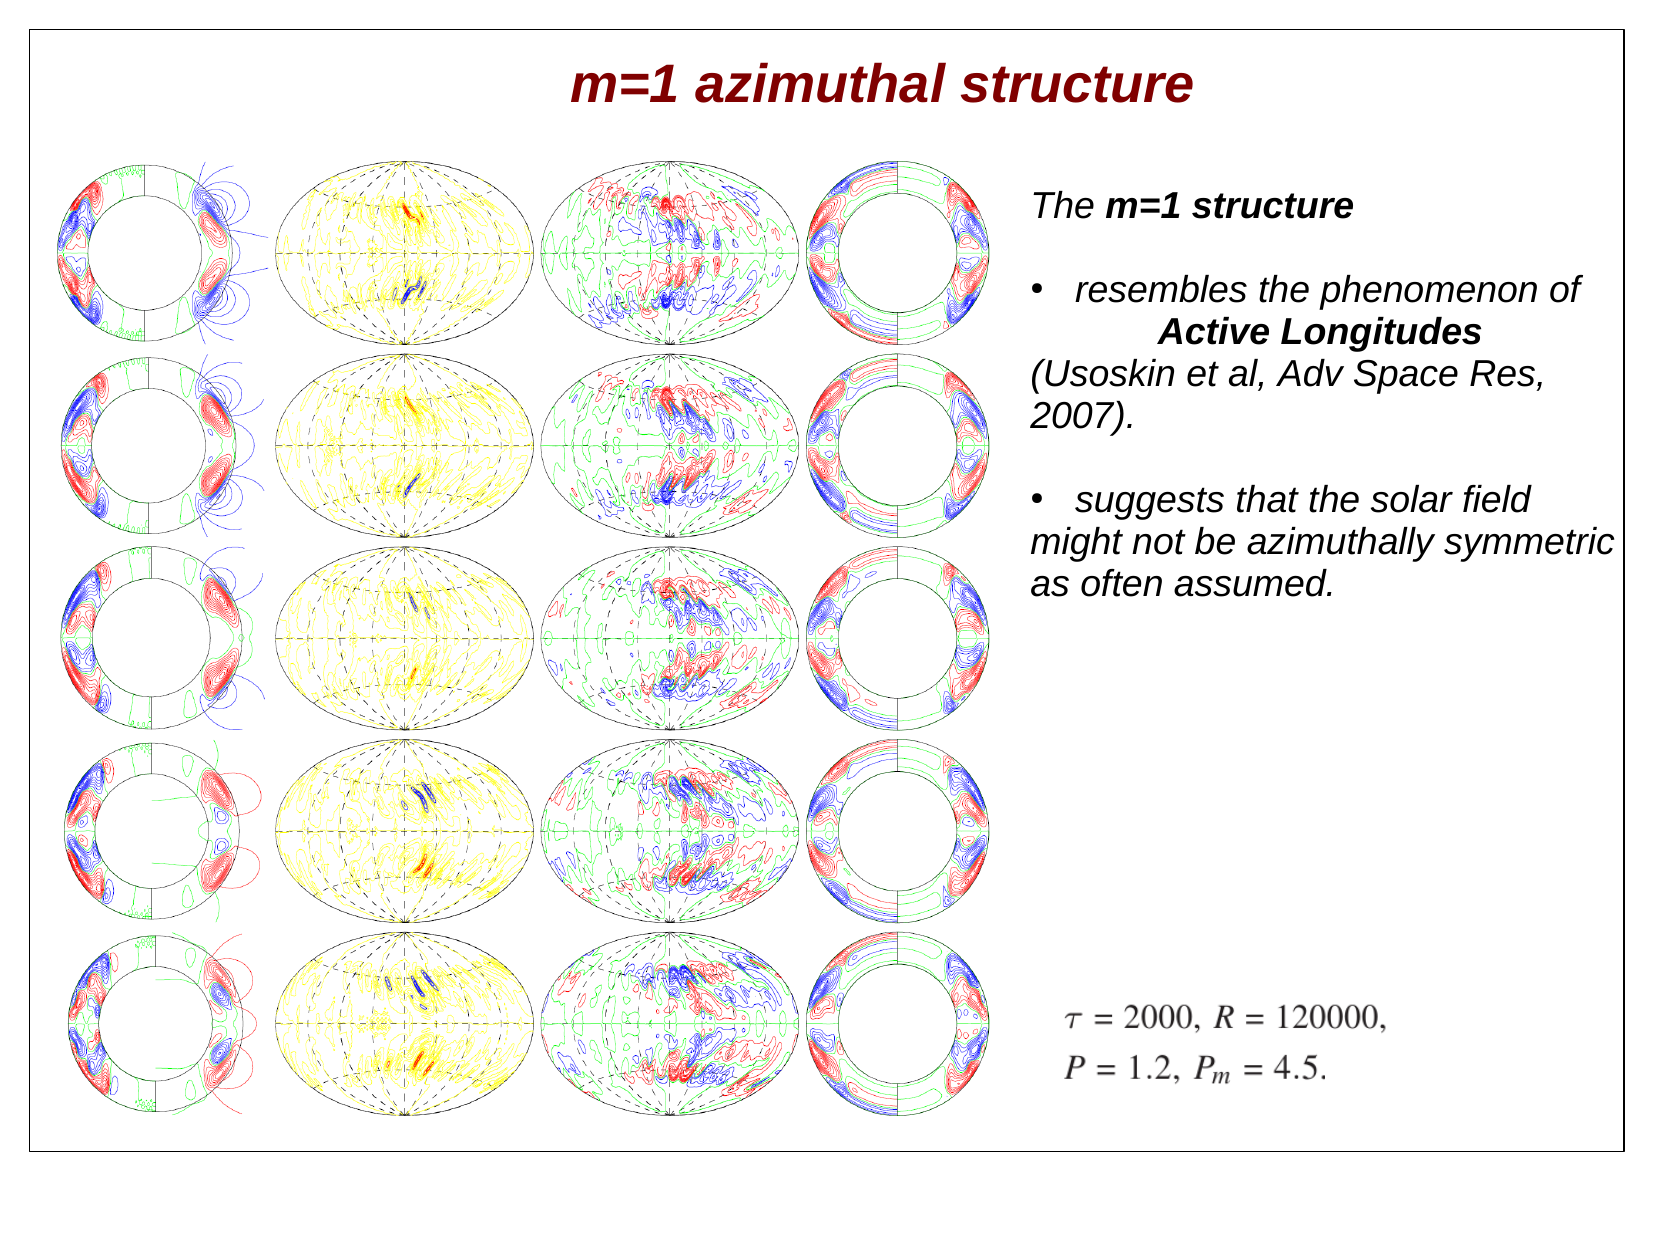

m=1 azimuthal structure
The m=1 structure
 resembles the phenomenon of
Active Longitudes
(Usoskin et al, Adv Space Res, 2007).
 suggests that the solar field might not be azimuthally symmetric as often assumed.